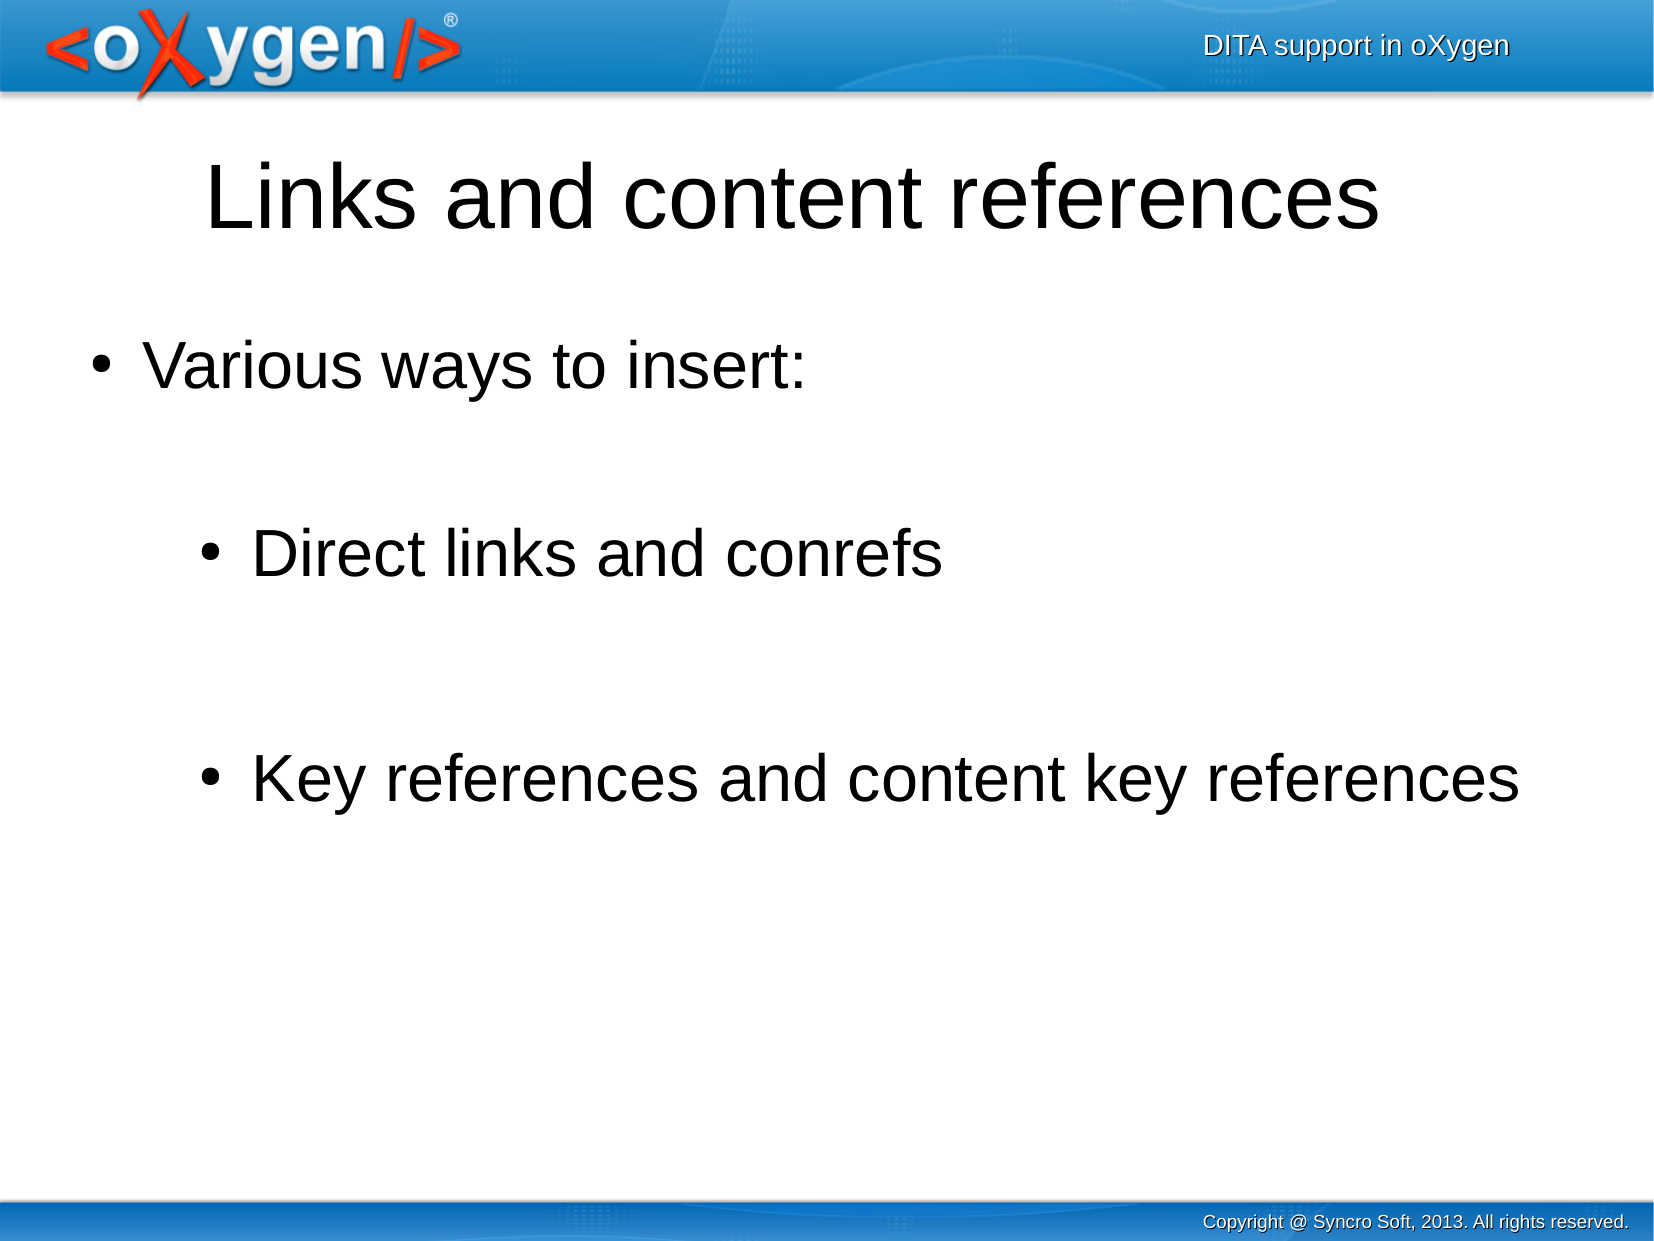

# Links and content references
Various ways to insert:
Direct links and conrefs
Key references and content key references